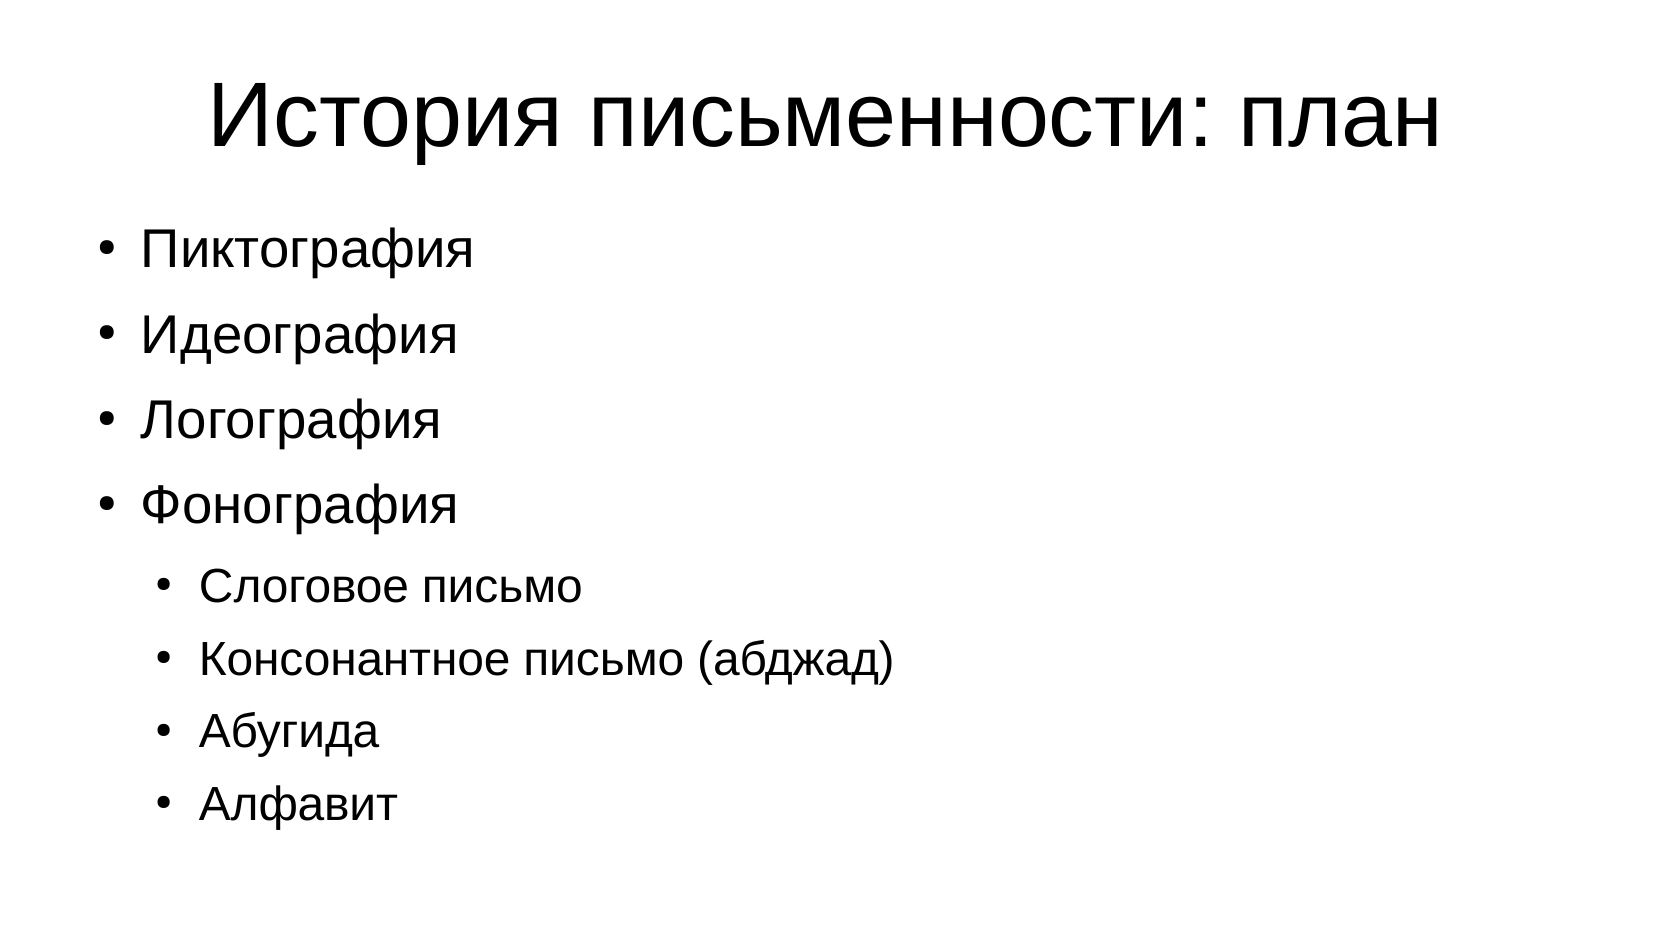

# История письменности: план
Пиктография
Идеография
Логография
Фонография
Слоговое письмо
Консонантное письмо (абджад)
Абугида
Алфавит